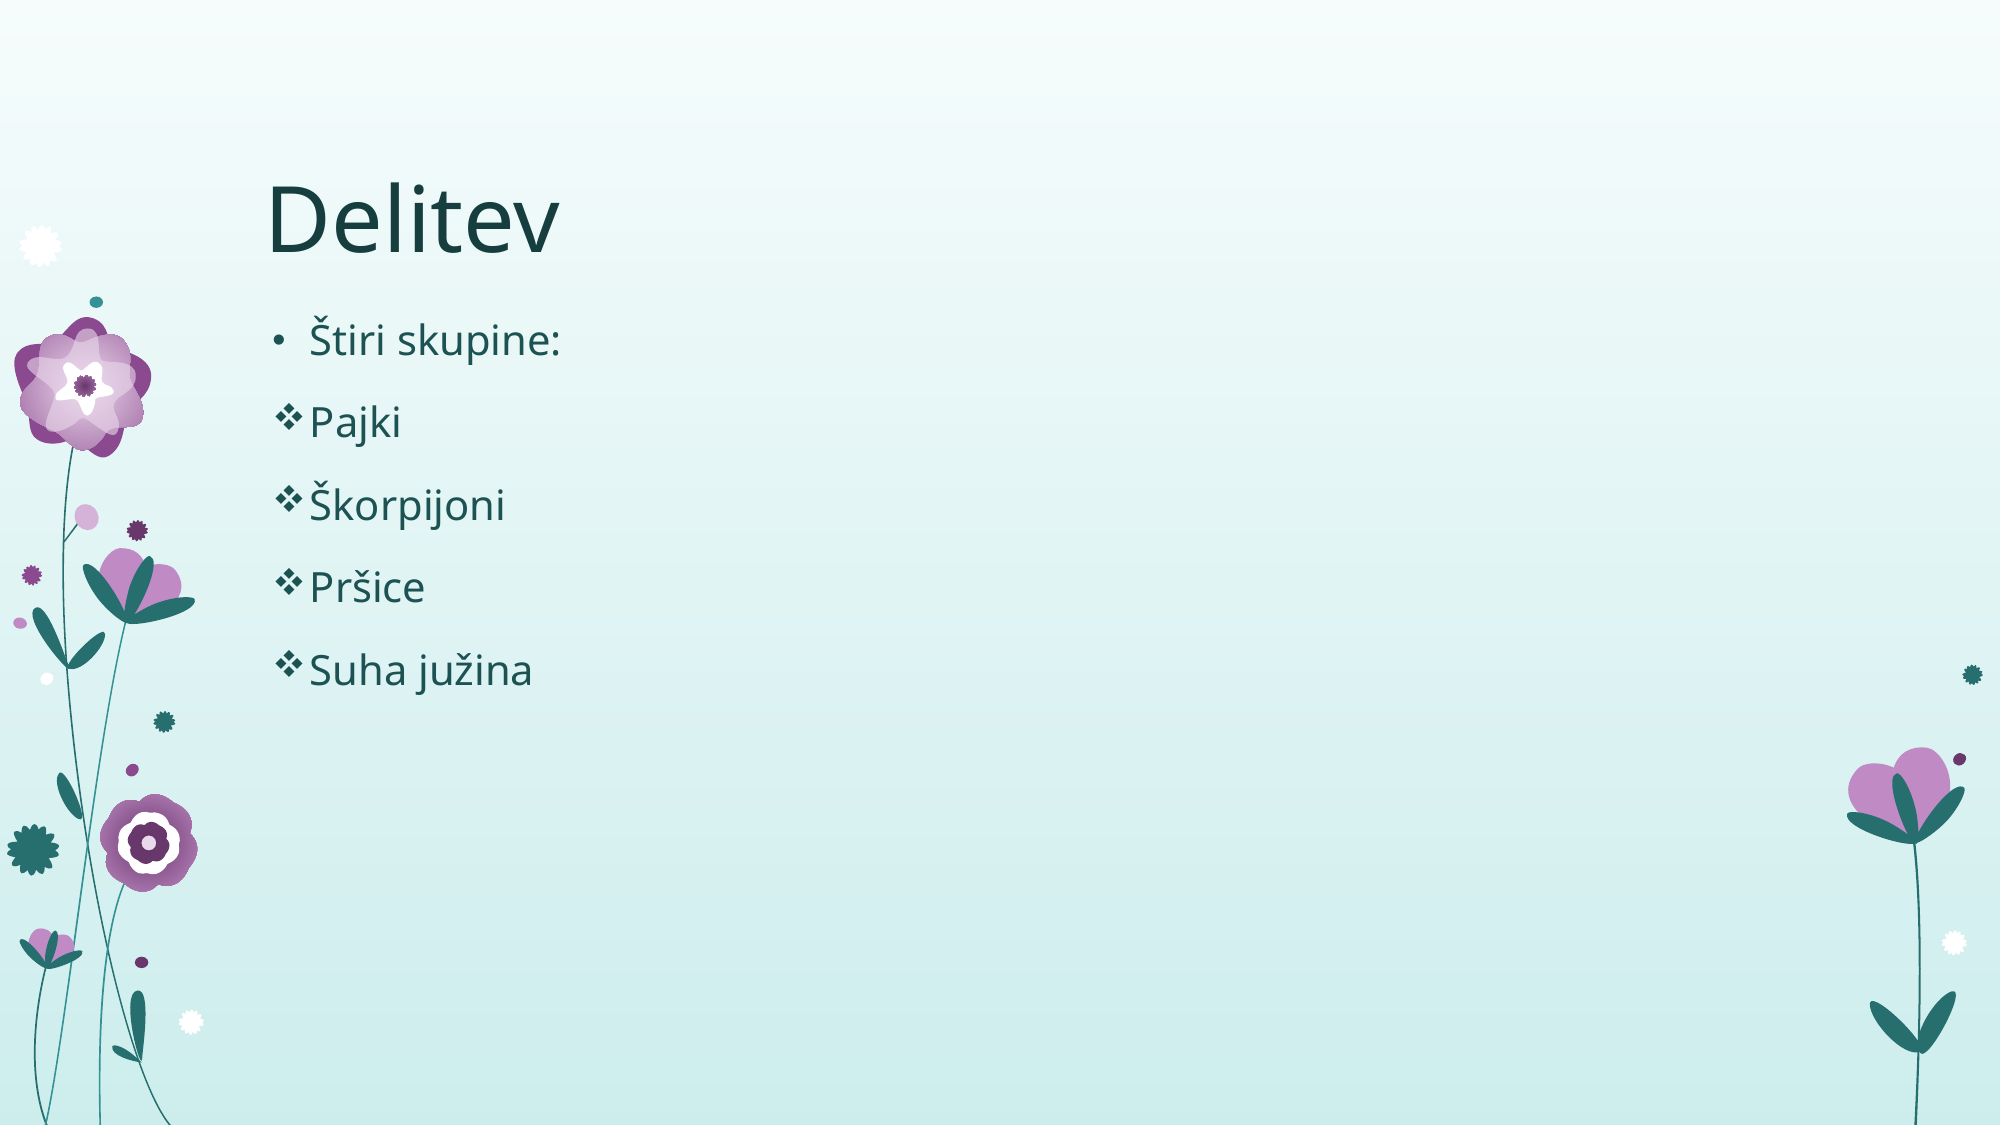

# Delitev
Štiri skupine:
Pajki
Škorpijoni
Pršice
Suha južina